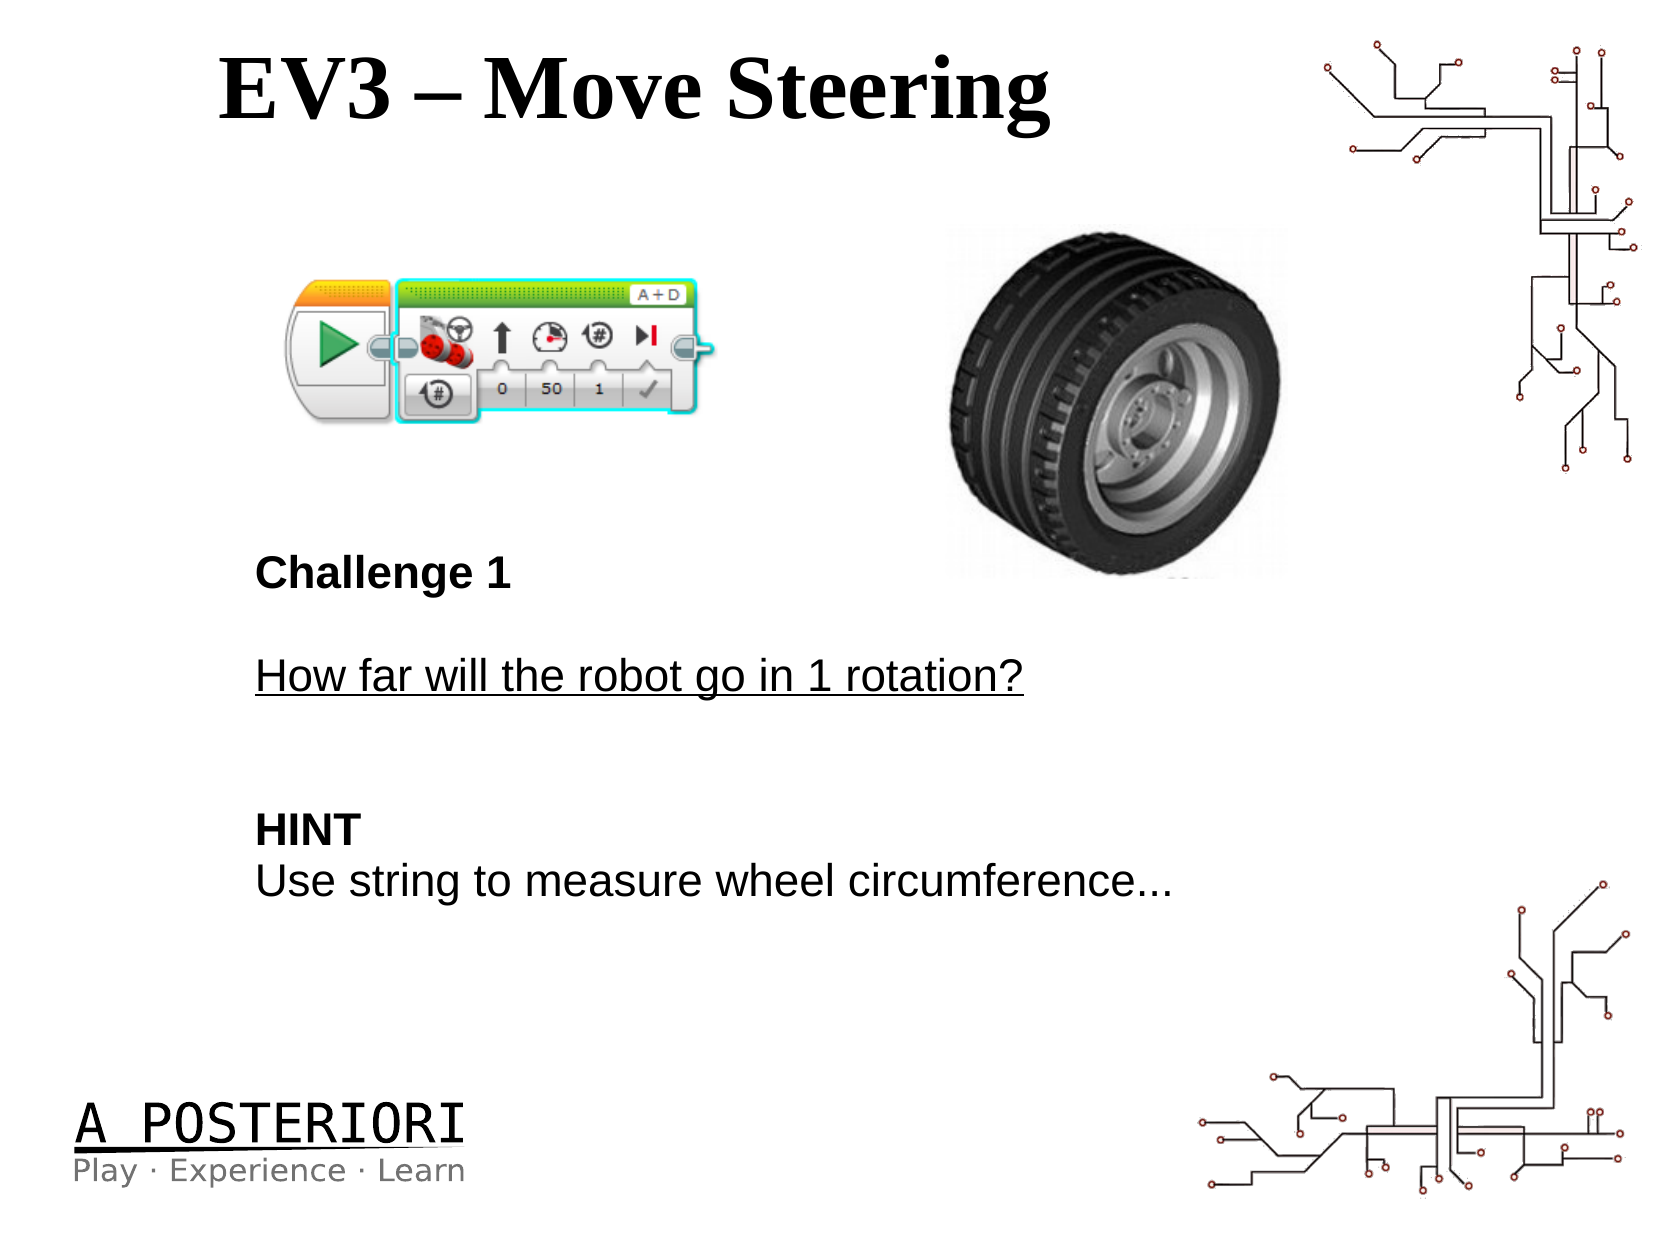

# EV3 – Move Steering
Challenge 1
How far will the robot go in 1 rotation?
HINT
Use string to measure wheel circumference...